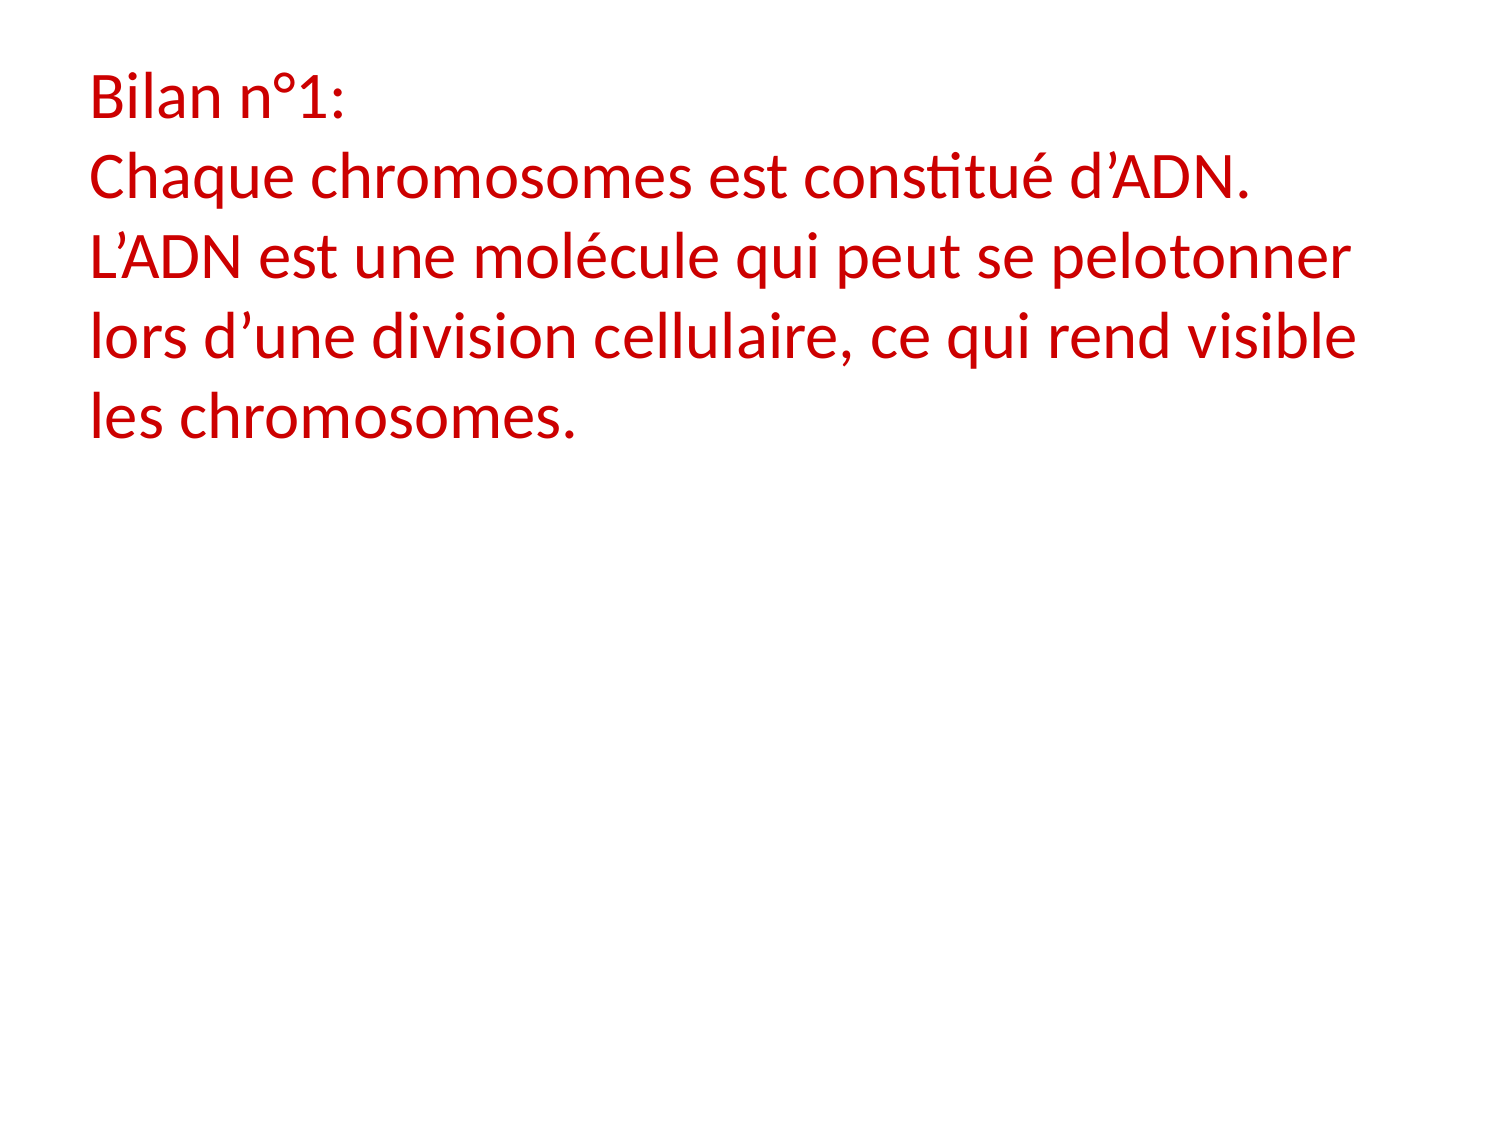

Bilan n°1:
Chaque chromosomes est constitué d’ADN.
L’ADN est une molécule qui peut se pelotonner lors d’une division cellulaire, ce qui rend visible les chromosomes.